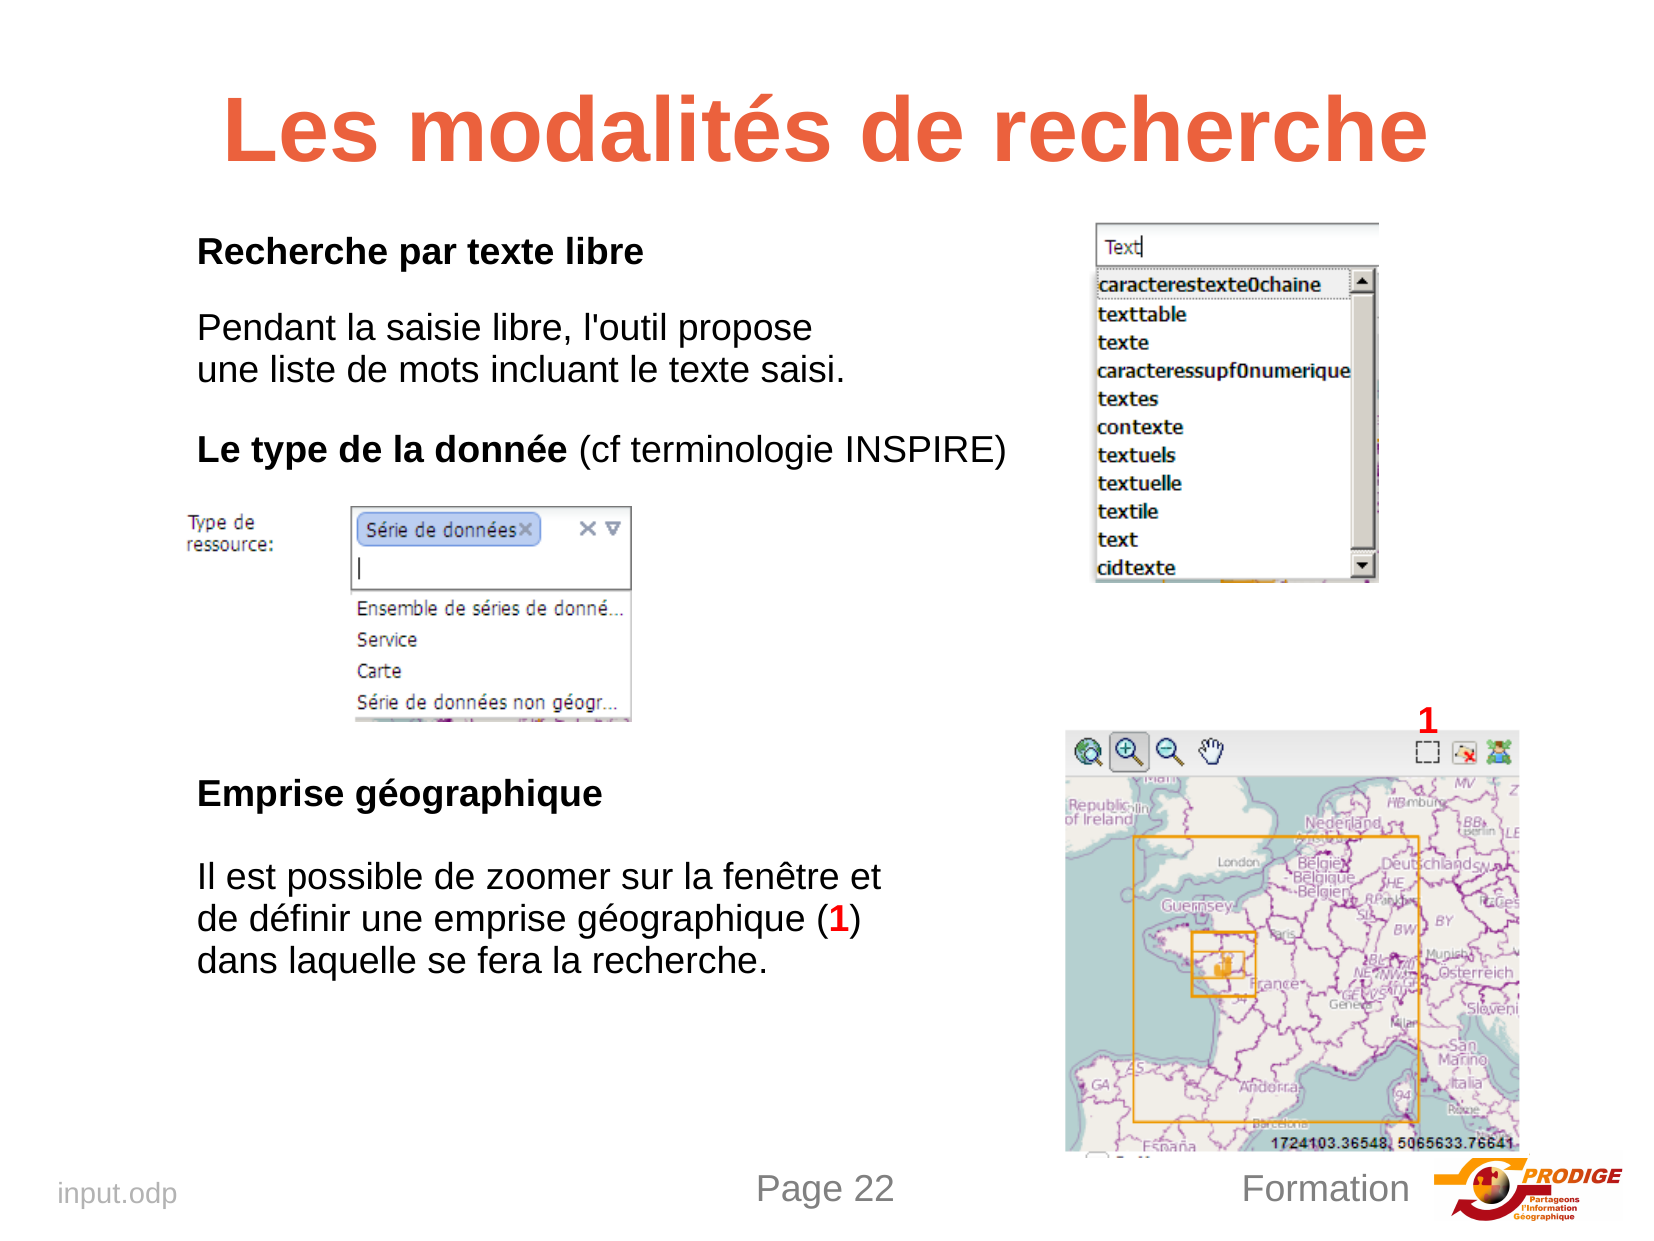

# Les modalités de recherche
Recherche par texte libre
Pendant la saisie libre, l'outil propose
une liste de mots incluant le texte saisi.
Le type de la donnée (cf terminologie INSPIRE)
1
Emprise géographique
Il est possible de zoomer sur la fenêtre et
de définir une emprise géographique (1)
dans laquelle se fera la recherche.